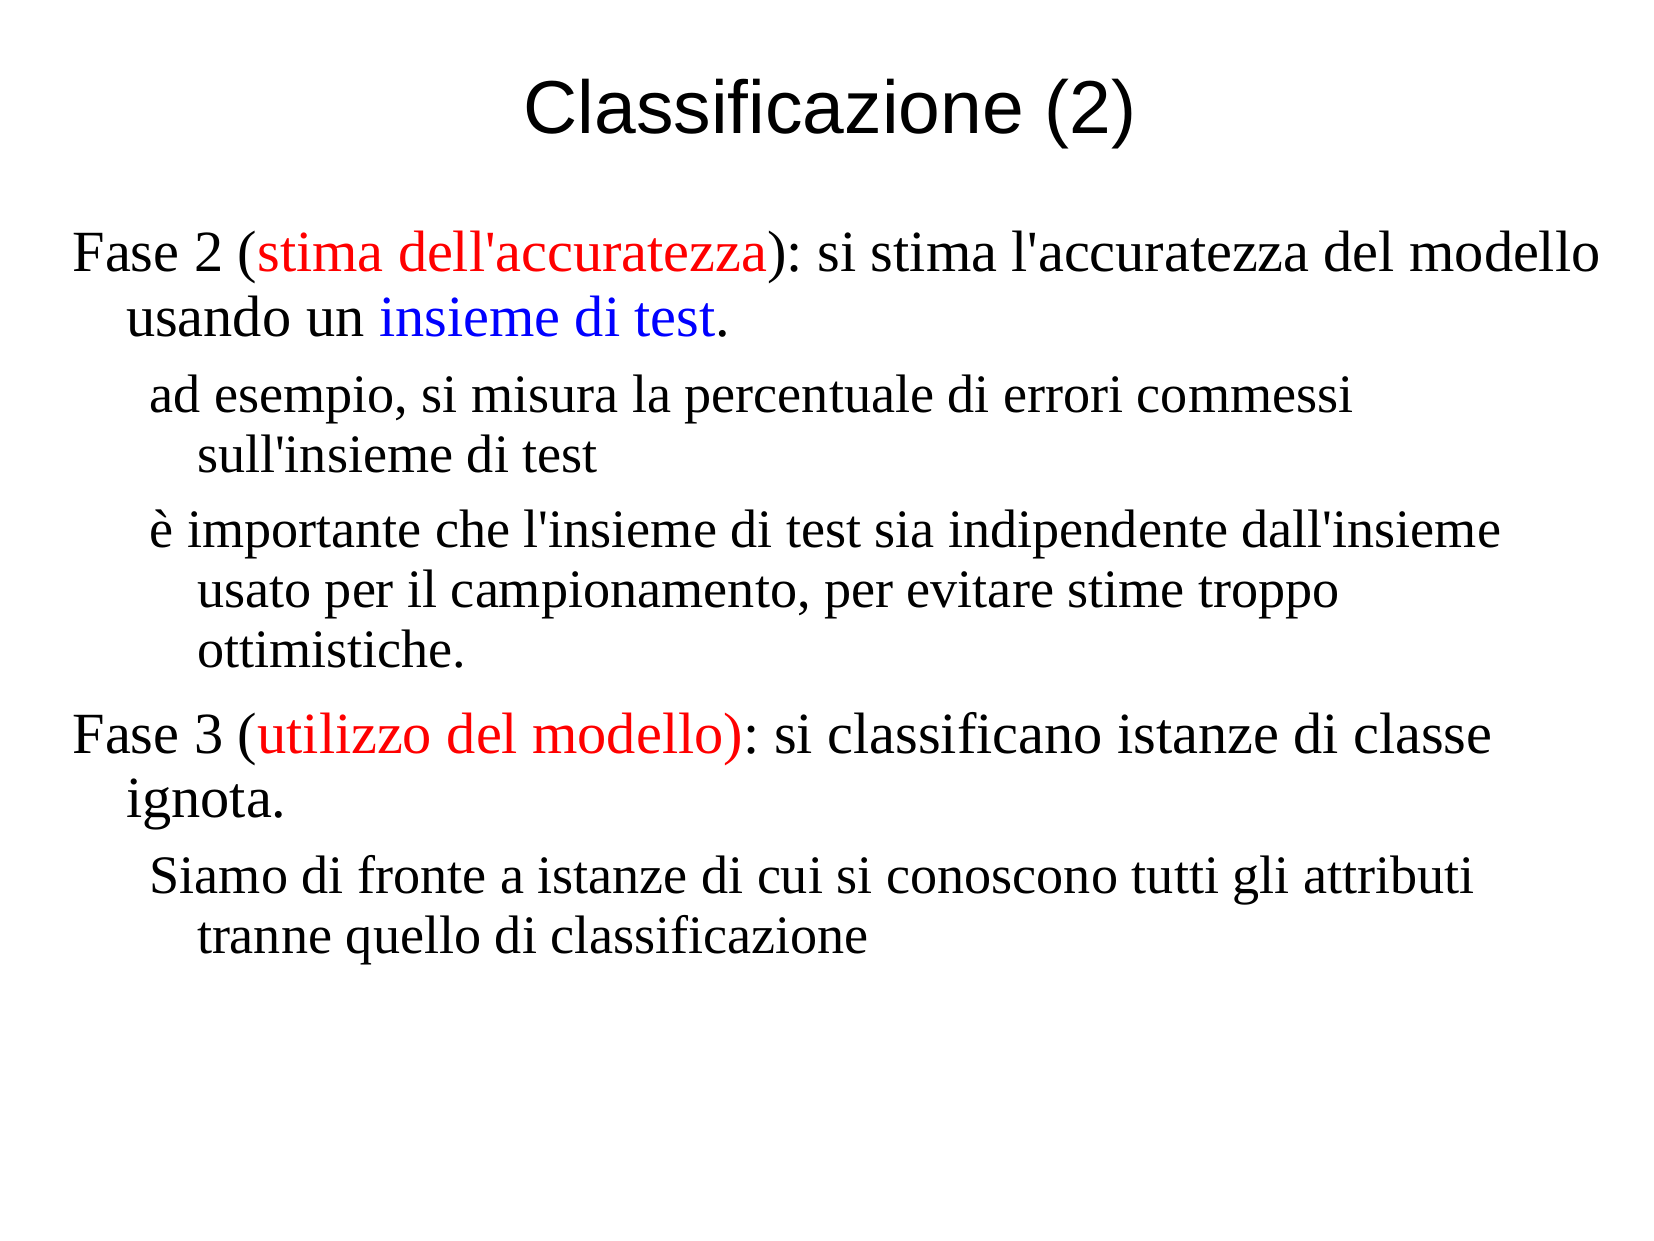

# Classificazione (2)
Fase 2 (stima dell'accuratezza): si stima l'accuratezza del modello usando un insieme di test.
ad esempio, si misura la percentuale di errori commessi sull'insieme di test
è importante che l'insieme di test sia indipendente dall'insieme usato per il campionamento, per evitare stime troppo ottimistiche.
Fase 3 (utilizzo del modello): si classificano istanze di classe ignota.
Siamo di fronte a istanze di cui si conoscono tutti gli attributi tranne quello di classificazione